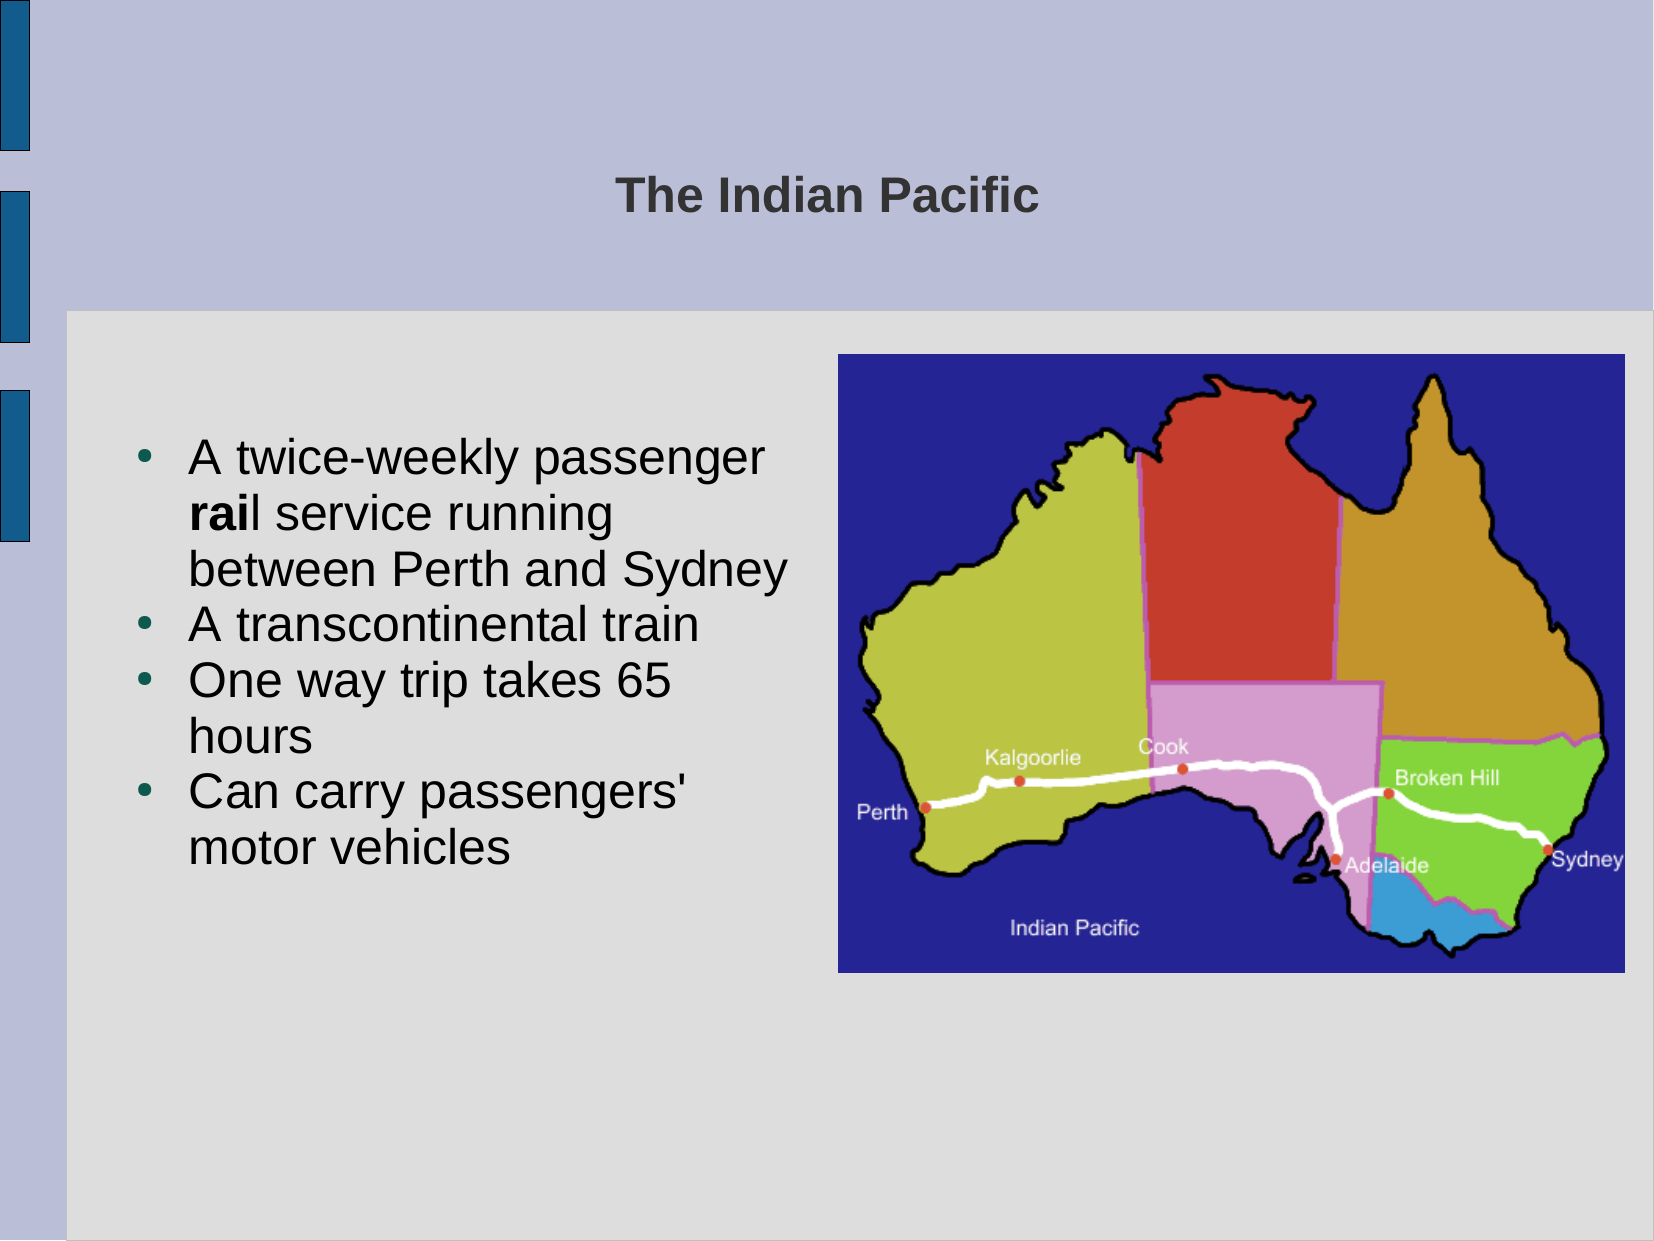

# The Indian Pacific
A twice-weekly passenger rail service running between Perth and Sydney
A transcontinental train
One way trip takes 65 hours
Can carry passengers' motor vehicles